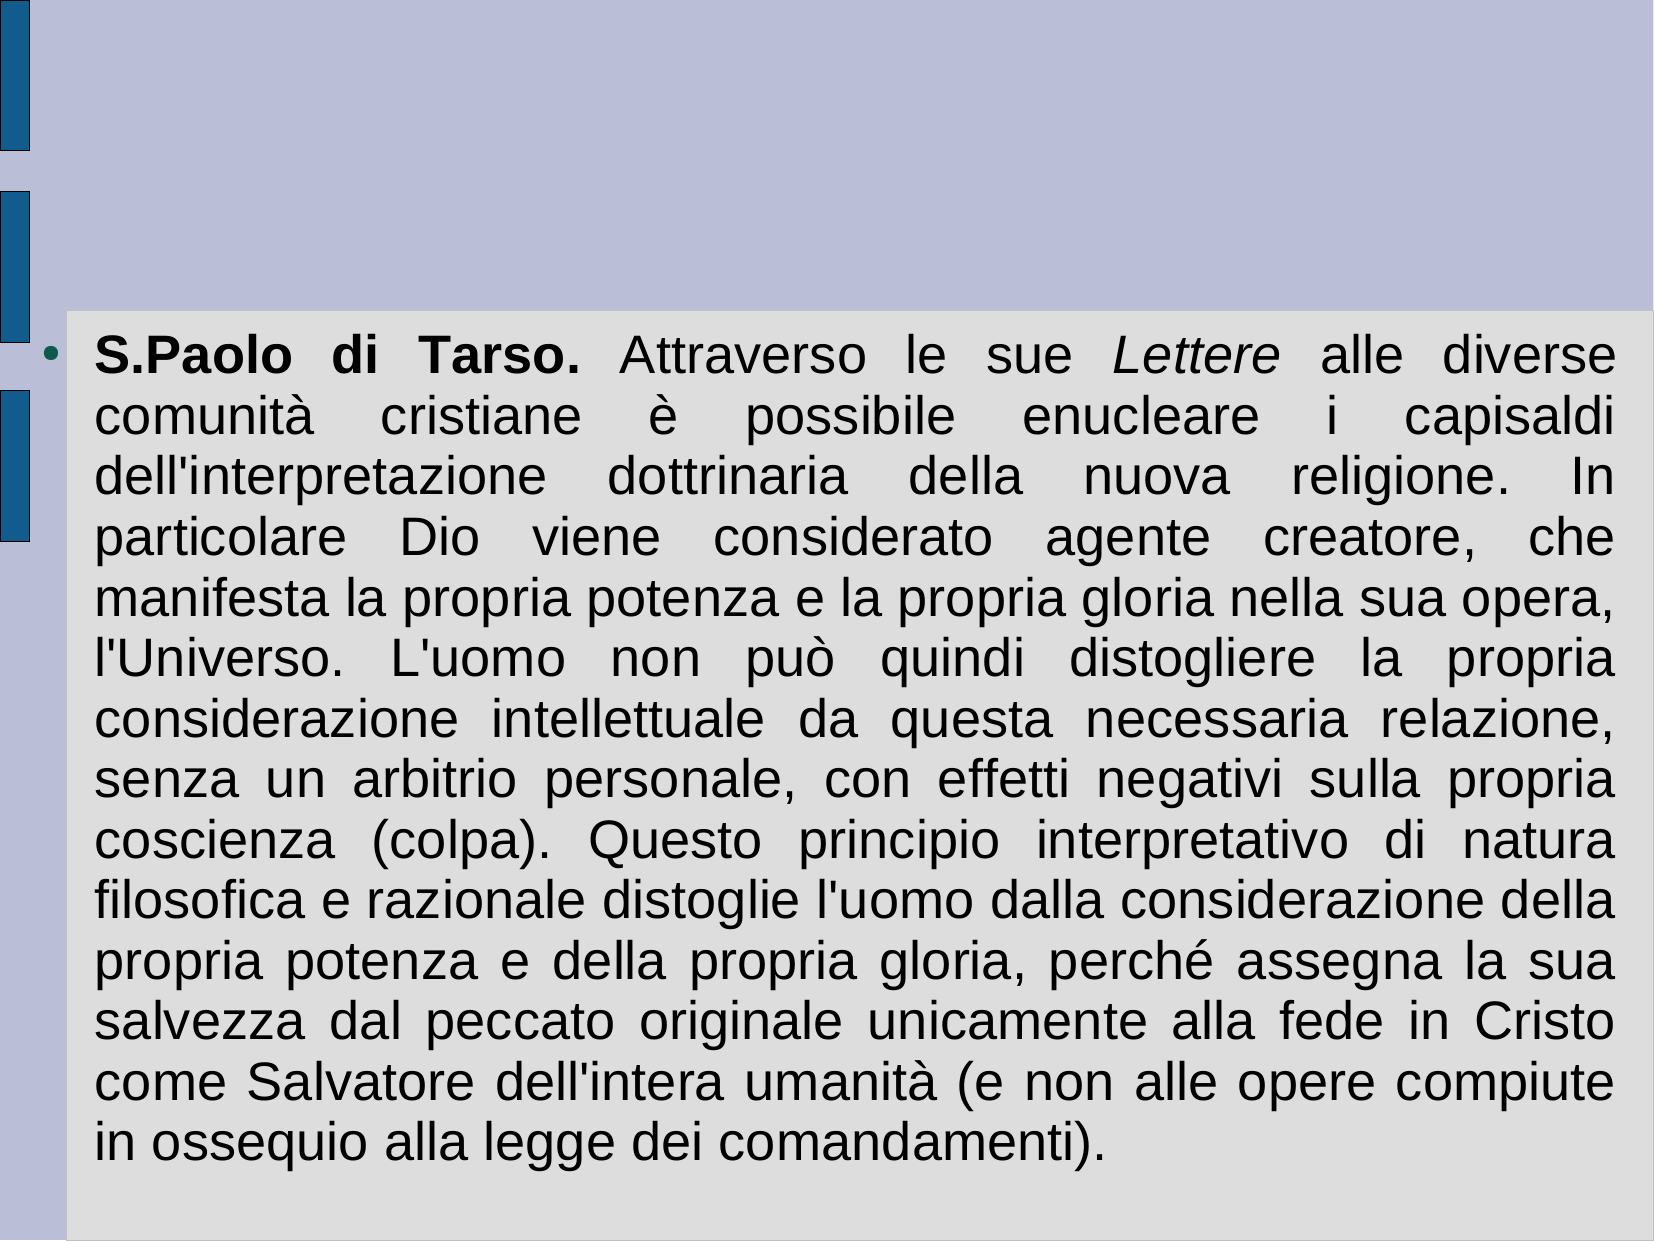

#
S.Paolo di Tarso. Attraverso le sue Lettere alle diverse comunità cristiane è possibile enucleare i capisaldi dell'interpretazione dottrinaria della nuova religione. In particolare Dio viene considerato agente creatore, che manifesta la propria potenza e la propria gloria nella sua opera, l'Universo. L'uomo non può quindi distogliere la propria considerazione intellettuale da questa necessaria relazione, senza un arbitrio personale, con effetti negativi sulla propria coscienza (colpa). Questo principio interpretativo di natura filosofica e razionale distoglie l'uomo dalla considerazione della propria potenza e della propria gloria, perché assegna la sua salvezza dal peccato originale unicamente alla fede in Cristo come Salvatore dell'intera umanità (e non alle opere compiute in ossequio alla legge dei comandamenti).